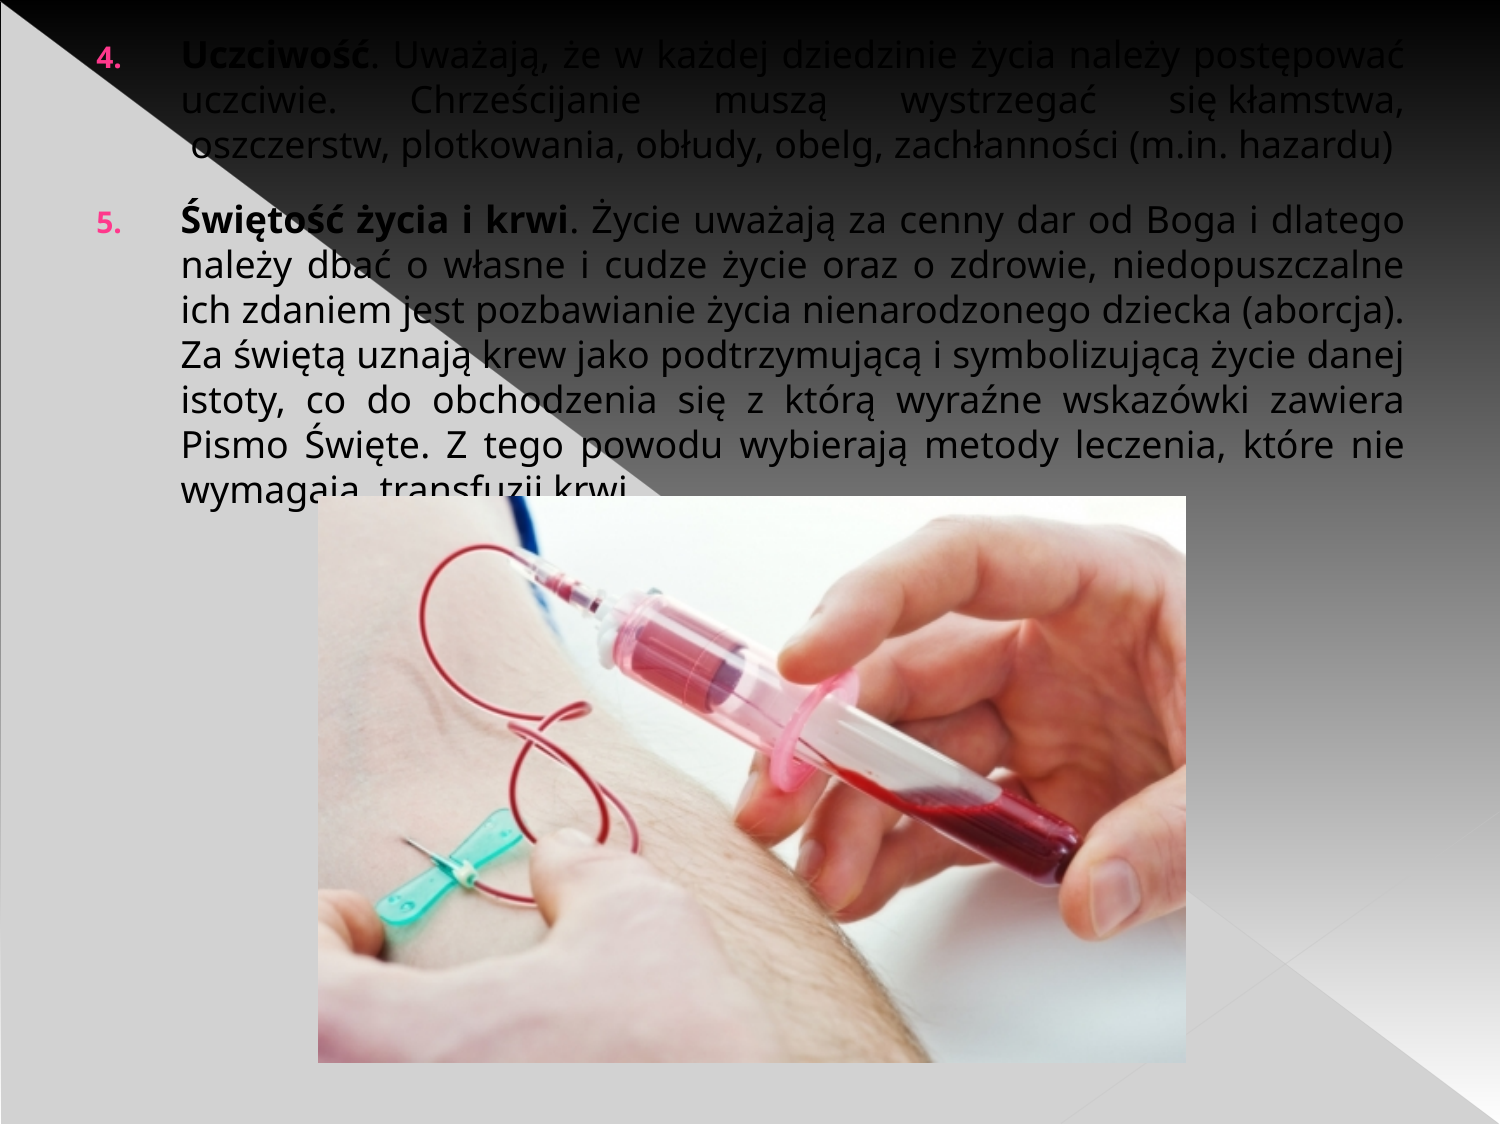

# Uczciwość. Uważają, że w każdej dziedzinie życia należy postępować uczciwie. Chrześcijanie muszą wystrzegać się kłamstwa,  oszczerstw, plotkowania, obłudy, obelg, zachłanności (m.in. hazardu)
Świętość życia i krwi. Życie uważają za cenny dar od Boga i dlatego należy dbać o własne i cudze życie oraz o zdrowie, niedopuszczalne ich zdaniem jest pozbawianie życia nienarodzonego dziecka (aborcja). Za świętą uznają krew jako podtrzymującą i symbolizującą życie danej istoty, co do obchodzenia się z którą wyraźne wskazówki zawiera Pismo Święte. Z tego powodu wybierają metody leczenia, które nie wymagają transfuzji krwi.